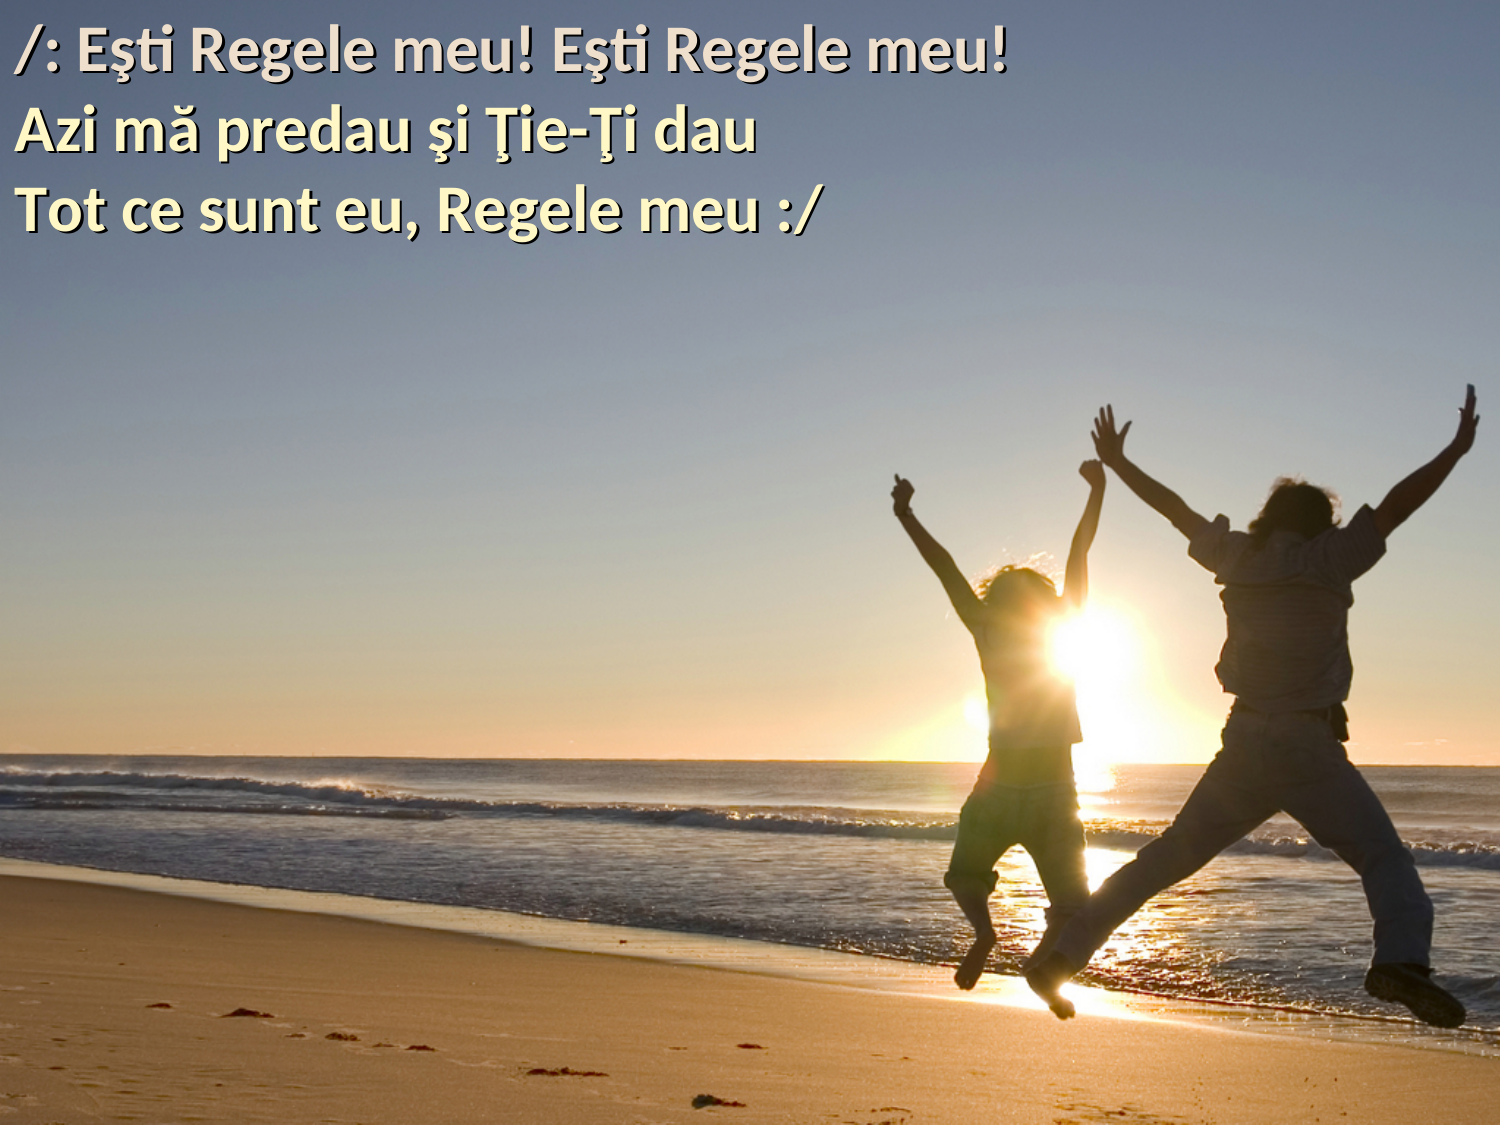

/: Eşti Regele meu! Eşti Regele meu!
Azi mă predau şi Ţie-Ţi dau
Tot ce sunt eu, Regele meu :/